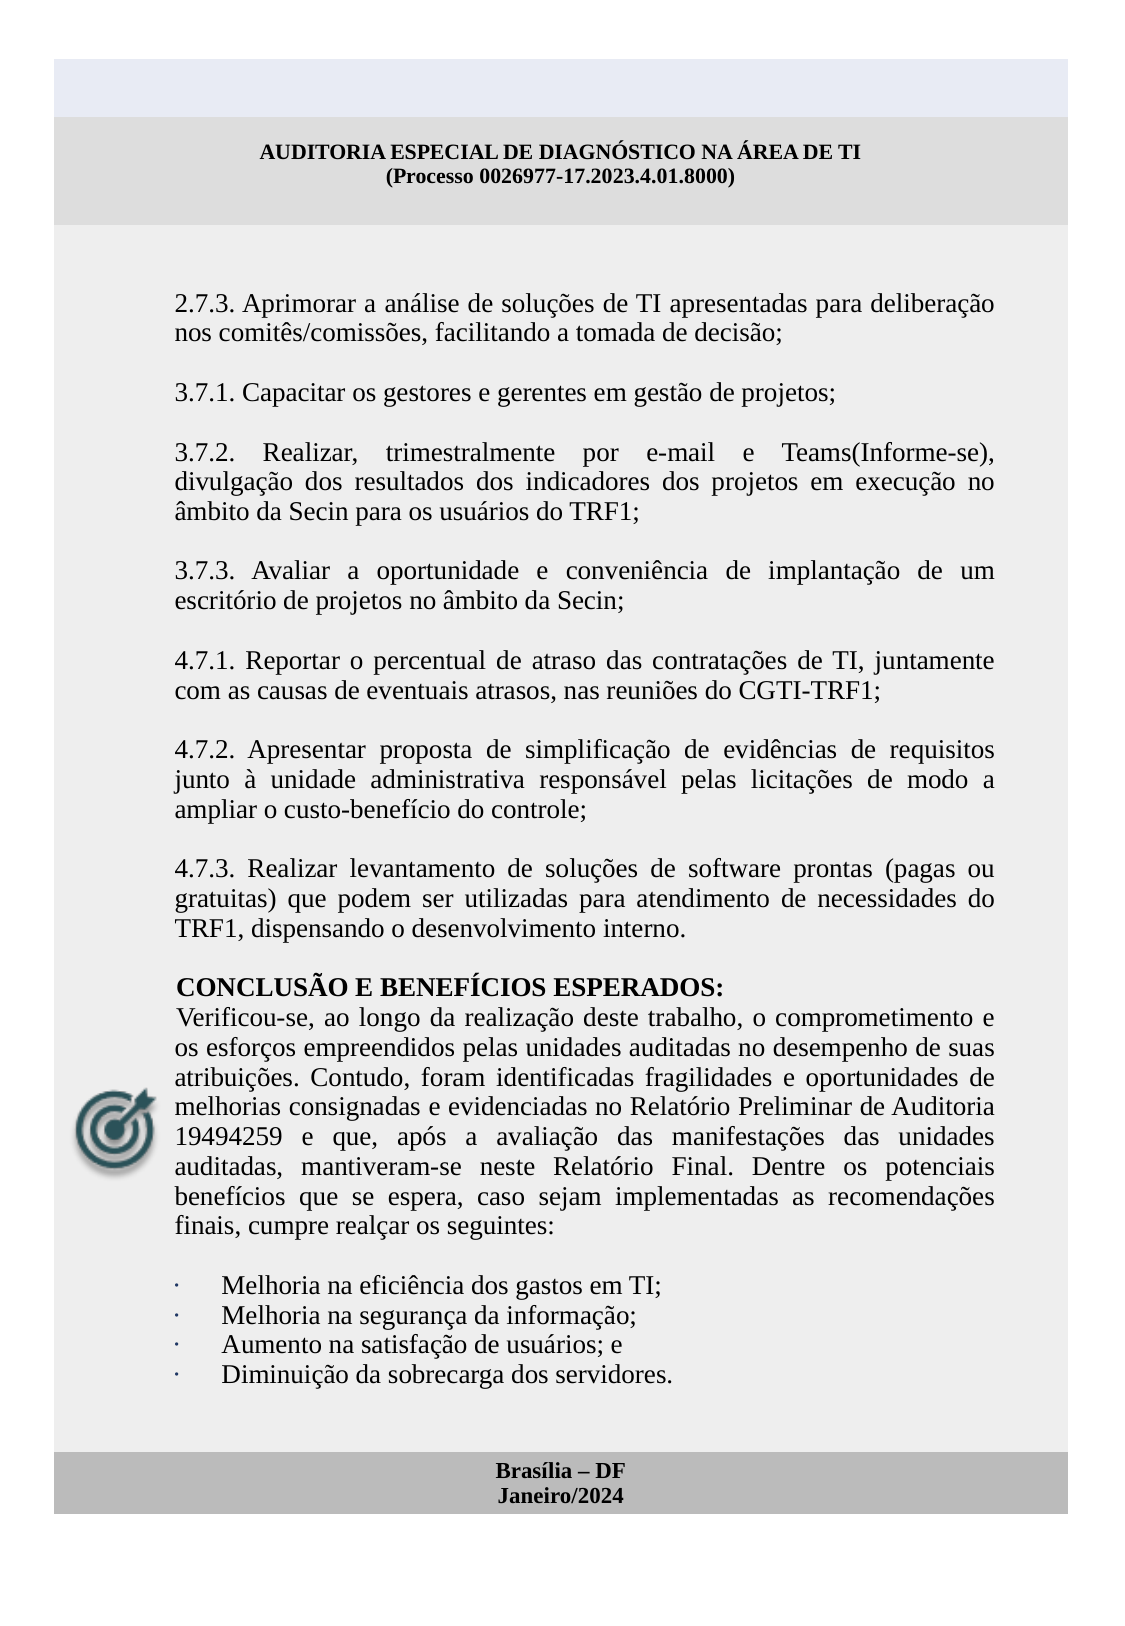

| | | |
| --- | --- | --- |
| AUDITORIA ESPECIAL DE DIAGNÓSTICO NA ÁREA DE TI (Processo 0026977-17.2023.4.01.8000) | | |
| | 2.7.3. Aprimorar a análise de soluções de TI apresentadas para deliberação nos comitês/comissões, facilitando a tomada de decisão; 3.7.1. Capacitar os gestores e gerentes em gestão de projetos; 3.7.2. Realizar, trimestralmente por e-mail e Teams(Informe-se), divulgação dos resultados dos indicadores dos projetos em execução no âmbito da Secin para os usuários do TRF1; 3.7.3. Avaliar a oportunidade e conveniência de implantação de um escritório de projetos no âmbito da Secin; 4.7.1. Reportar o percentual de atraso das contratações de TI, juntamente com as causas de eventuais atrasos, nas reuniões do CGTI-TRF1; 4.7.2. Apresentar proposta de simplificação de evidências de requisitos junto à unidade administrativa responsável pelas licitações de modo a ampliar o custo-benefício do controle; 4.7.3. Realizar levantamento de soluções de software prontas (pagas ou gratuitas) que podem ser utilizadas para atendimento de necessidades do TRF1, dispensando o desenvolvimento interno. CONCLUSÃO E BENEFÍCIOS ESPERADOS: Verificou-se, ao longo da realização deste trabalho, o comprometimento e os esforços empreendidos pelas unidades auditadas no desempenho de suas atribuições. Contudo, foram identificadas fragilidades e oportunidades de melhorias consignadas e evidenciadas no Relatório Preliminar de Auditoria 19494259 e que, após a avaliação das manifestações das unidades auditadas, mantiveram-se neste Relatório Final. Dentre os potenciais benefícios que se espera, caso sejam implementadas as recomendações finais, cumpre realçar os seguintes: Melhoria na eficiência dos gastos em TI; Melhoria na segurança da informação; Aumento na satisfação de usuários; e Diminuição da sobrecarga dos servidores. | |
| Brasília – DF Janeiro/2024 | | |